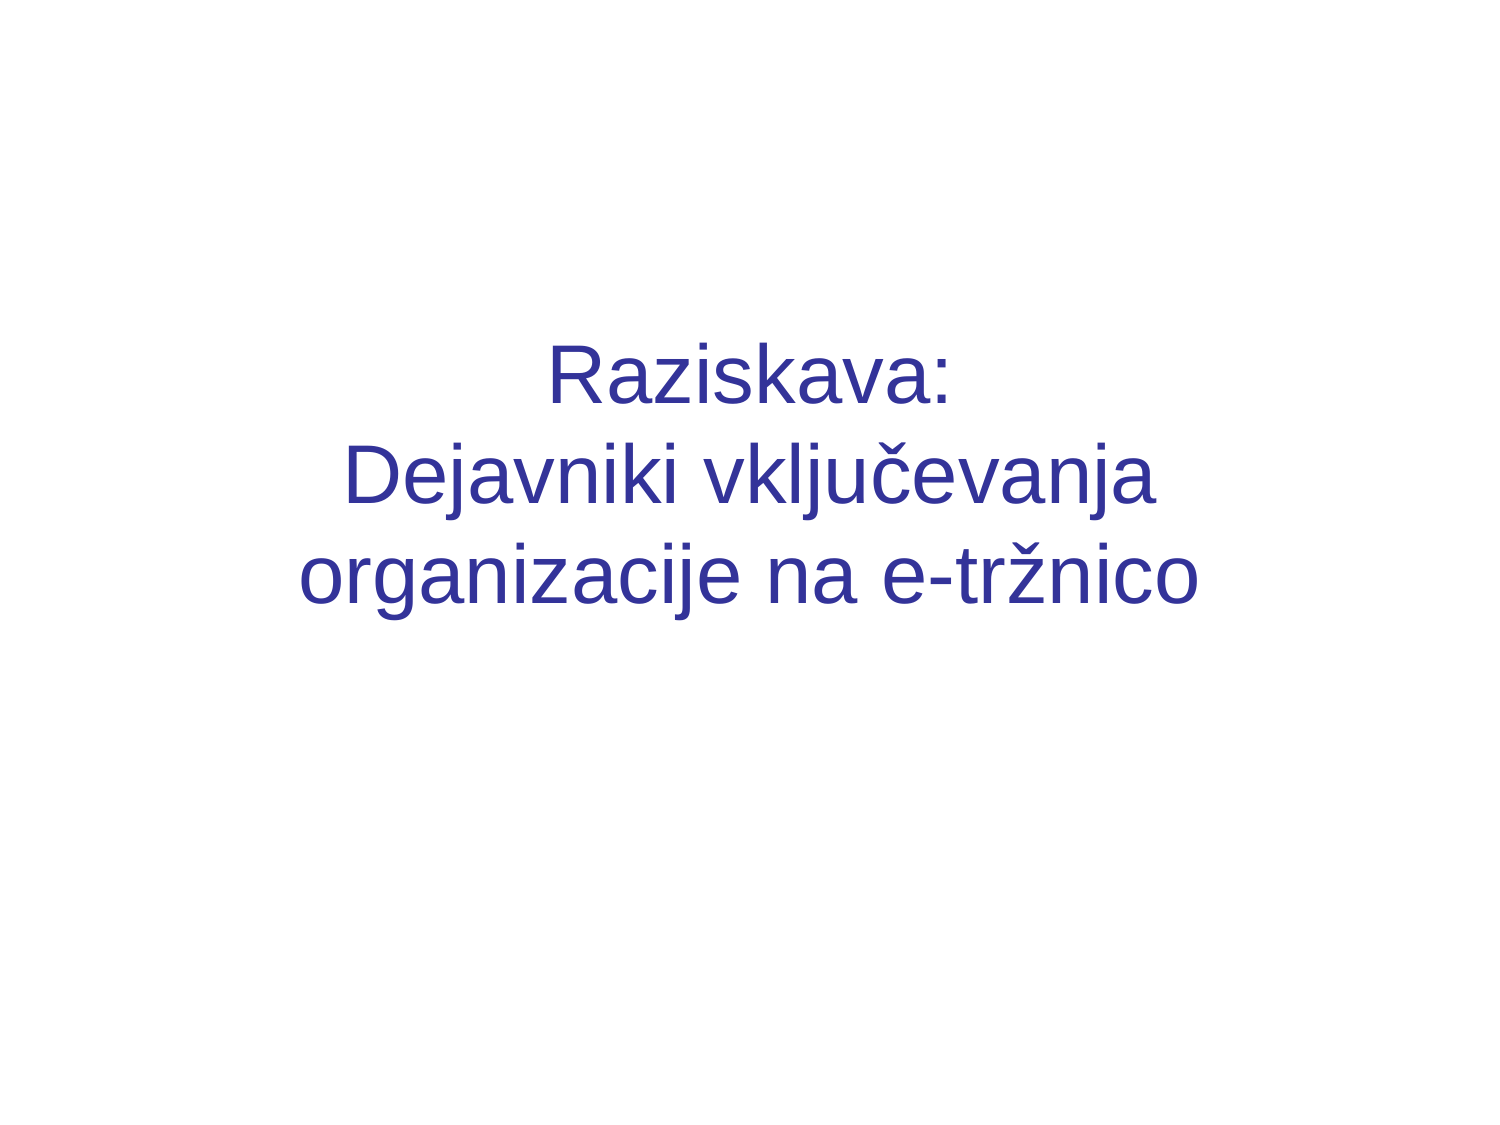

# Raziskava: Dejavniki vključevanja organizacije na e-tržnico